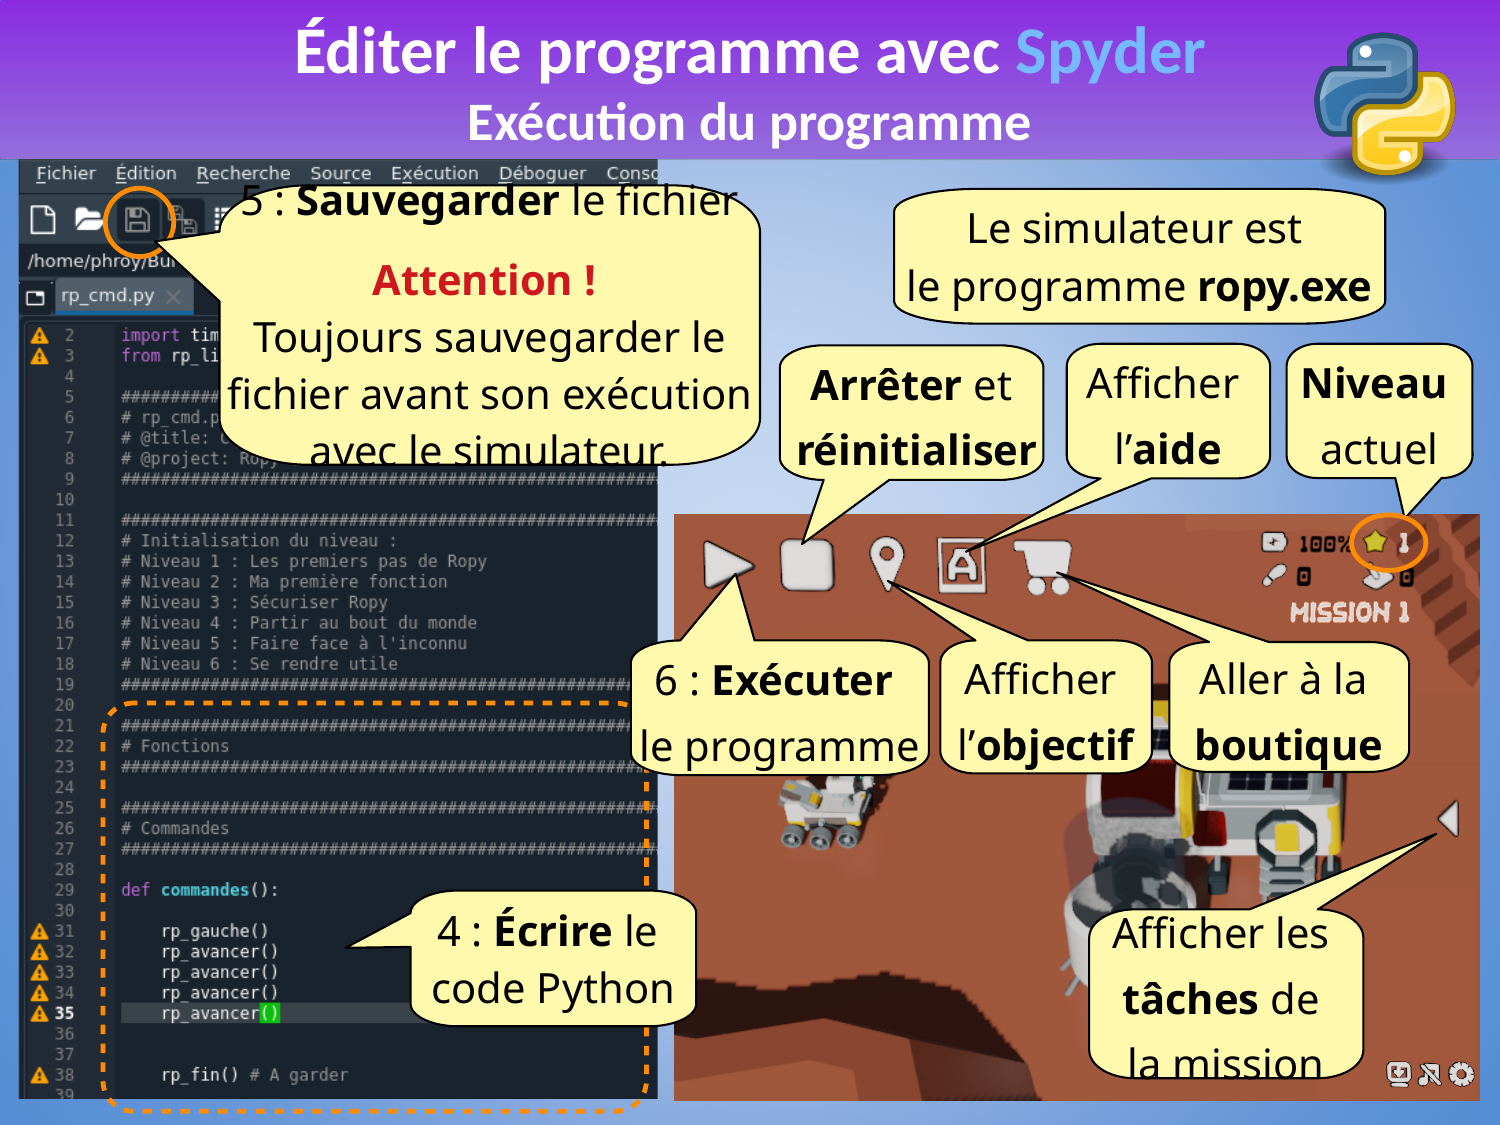

Éditer le programme avec Spyder
Exécution du programme
5 : Sauvegarder le fichier
Attention !
Toujours sauvegarder le
fichier avant son exécution
avec le simulateur.
Le simulateur est
le programme ropy.exe
Afficher
l’aide
Niveau
actuel
Arrêter et
 réinitialiser
6 : Exécuter
le programme
Afficher
l’objectif
Aller à la
boutique
4 : Écrire le
code Python
Afficher les
tâches de
la mission